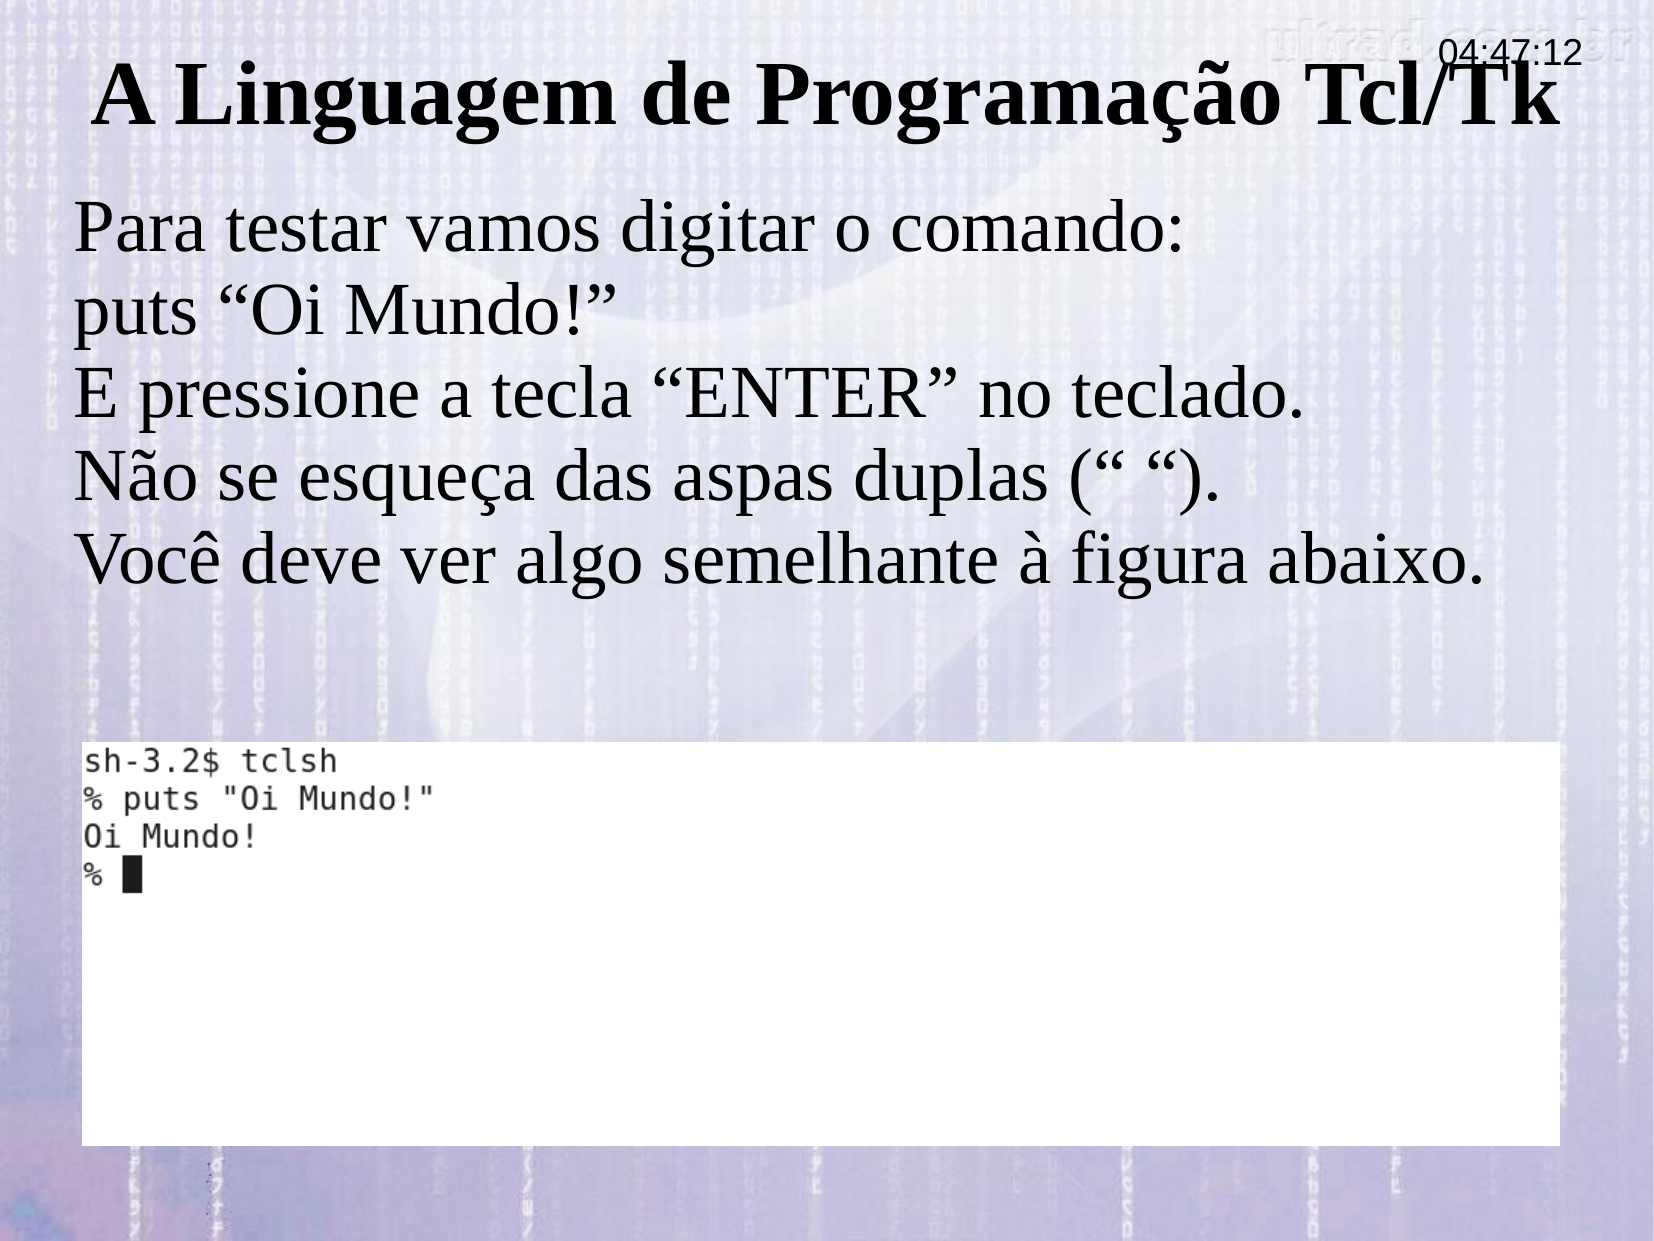

02:09:46
A Linguagem de Programação Tcl/Tk
Para testar vamos digitar o comando:
puts “Oi Mundo!”
E pressione a tecla “ENTER” no teclado.
Não se esqueça das aspas duplas (“ “).
Você deve ver algo semelhante à figura abaixo.